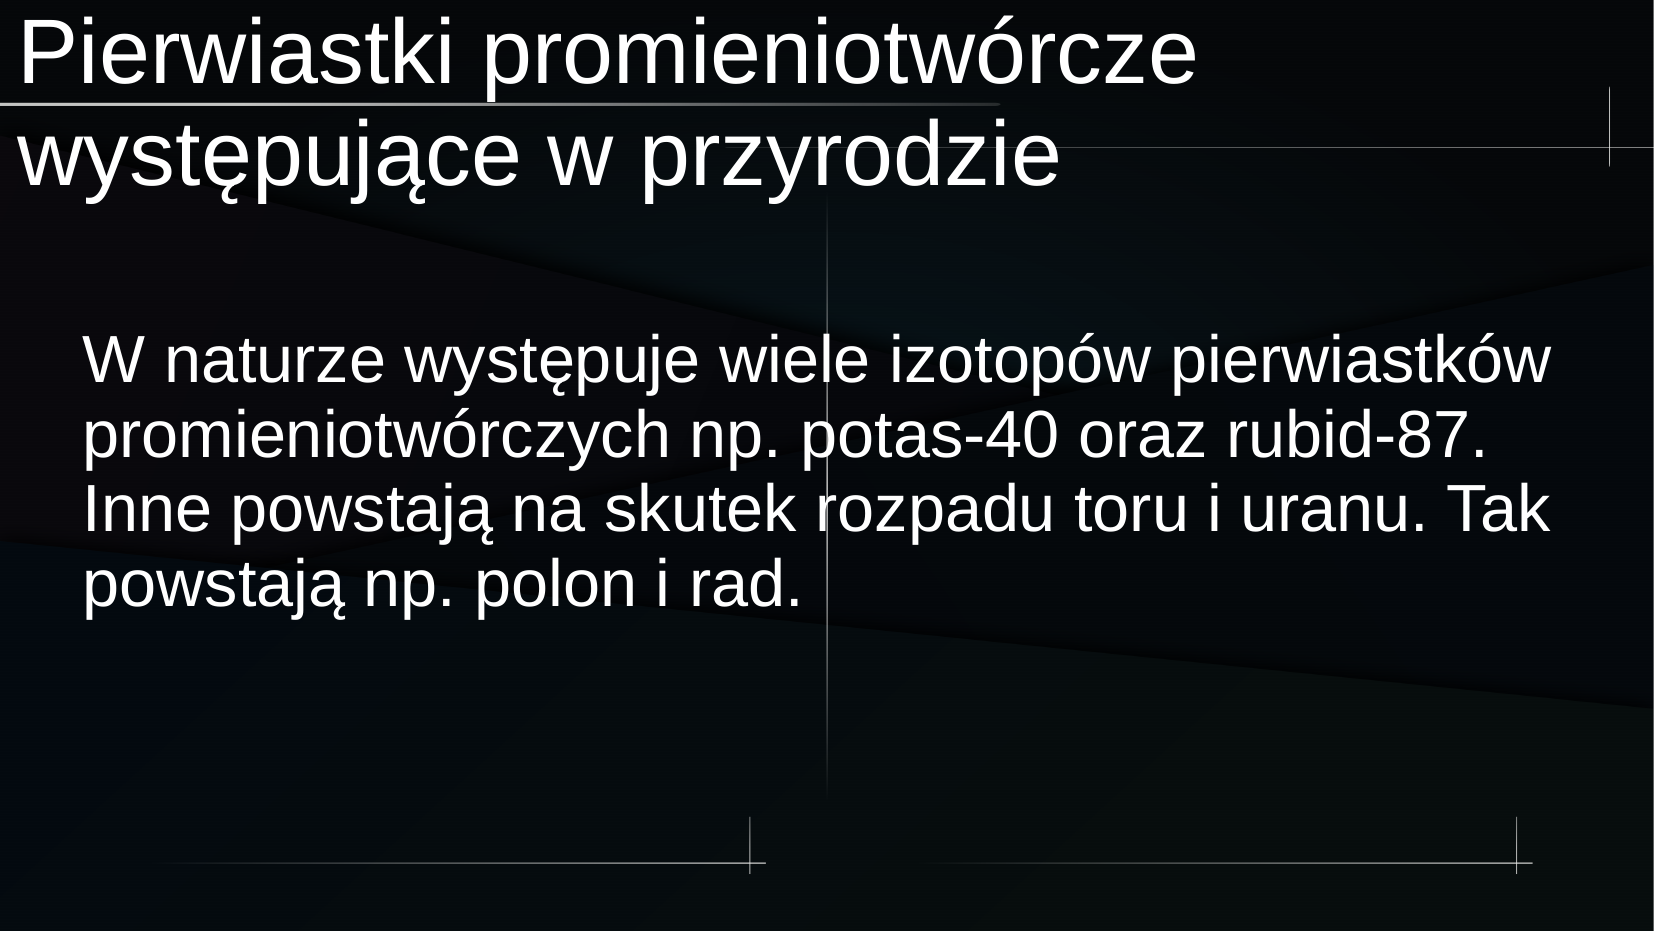

# Pierwiastki promieniotwórcze występujące w przyrodzie
W naturze występuje wiele izotopów pierwiastków promieniotwórczych np. potas-40 oraz rubid-87. Inne powstają na skutek rozpadu toru i uranu. Tak powstają np. polon i rad.